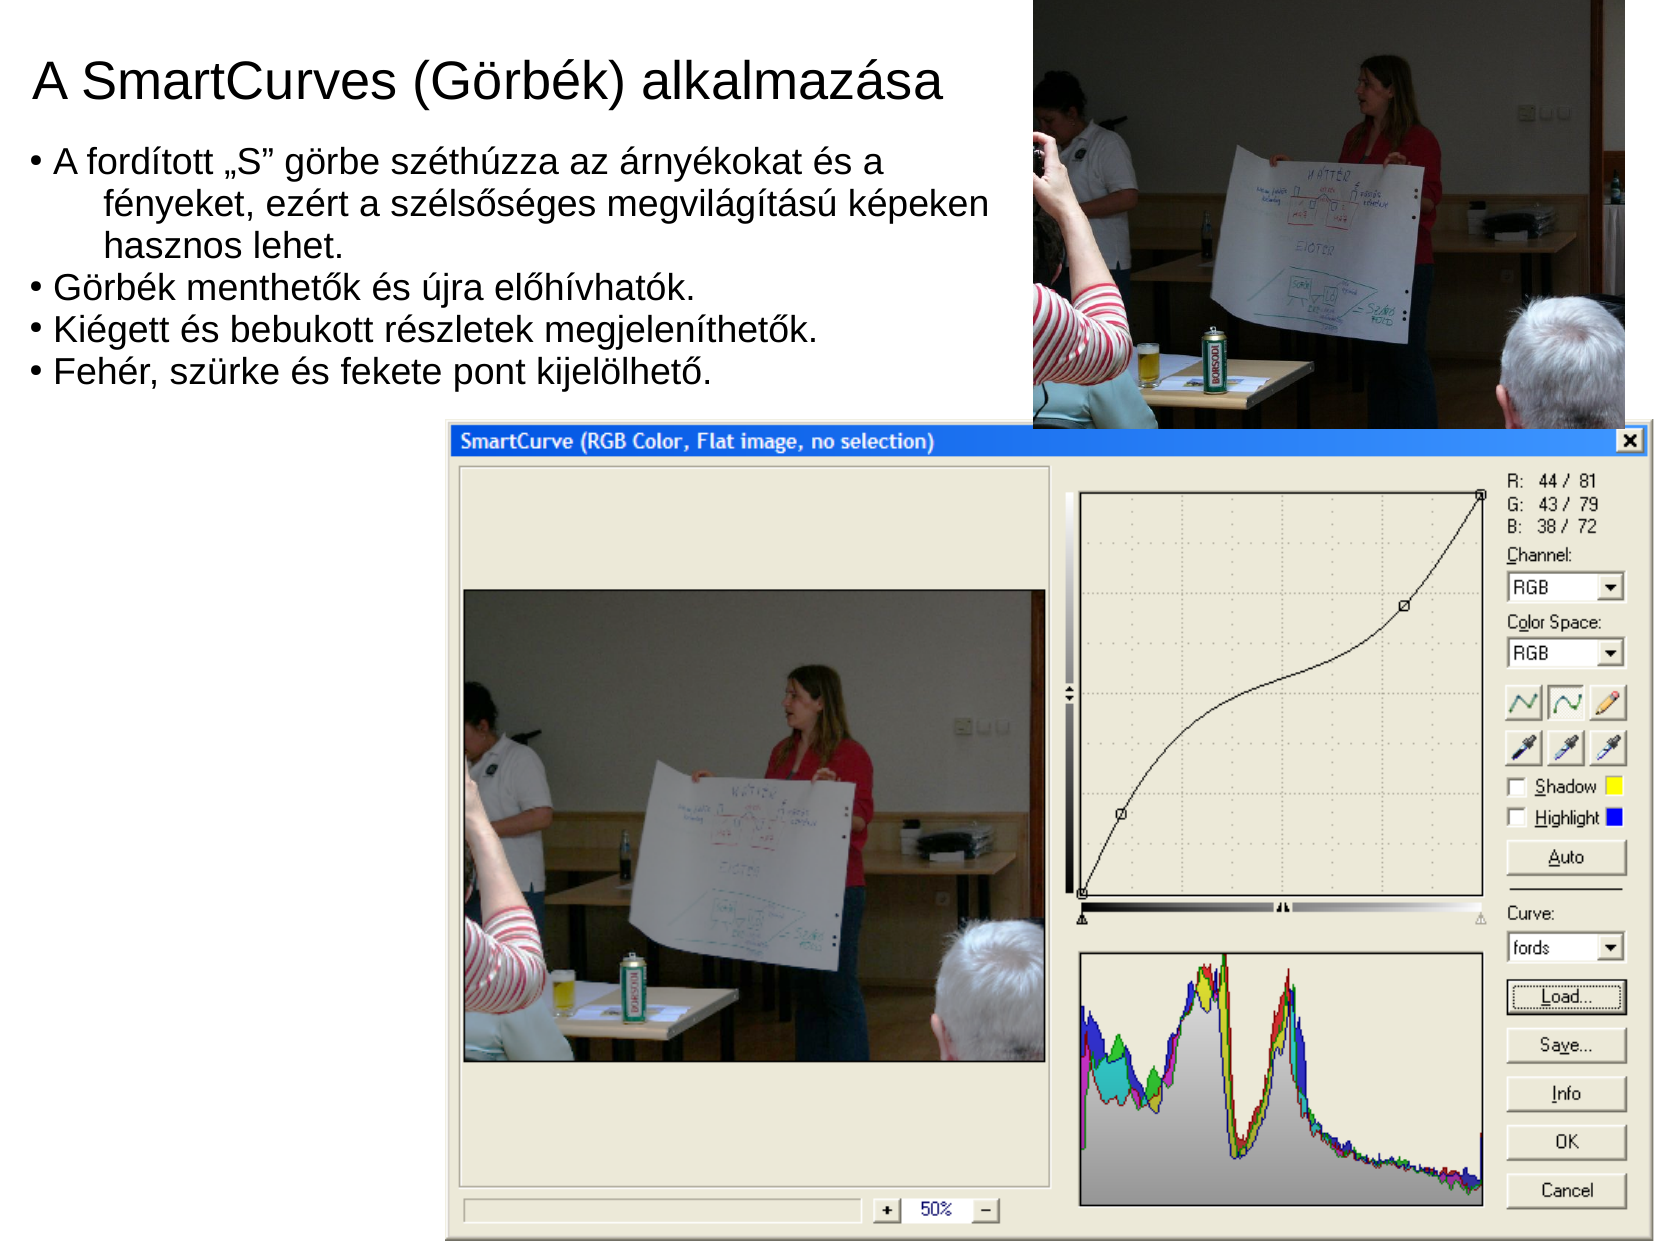

A SmartCurves (Görbék) alkalmazása
 A fordított „S” görbe széthúzza az árnyékokat és a
	fényeket, ezért a szélsőséges megvilágítású képeken
	hasznos lehet.
 Görbék menthetők és újra előhívhatók.
 Kiégett és bebukott részletek megjeleníthetők.
 Fehér, szürke és fekete pont kijelölhető.